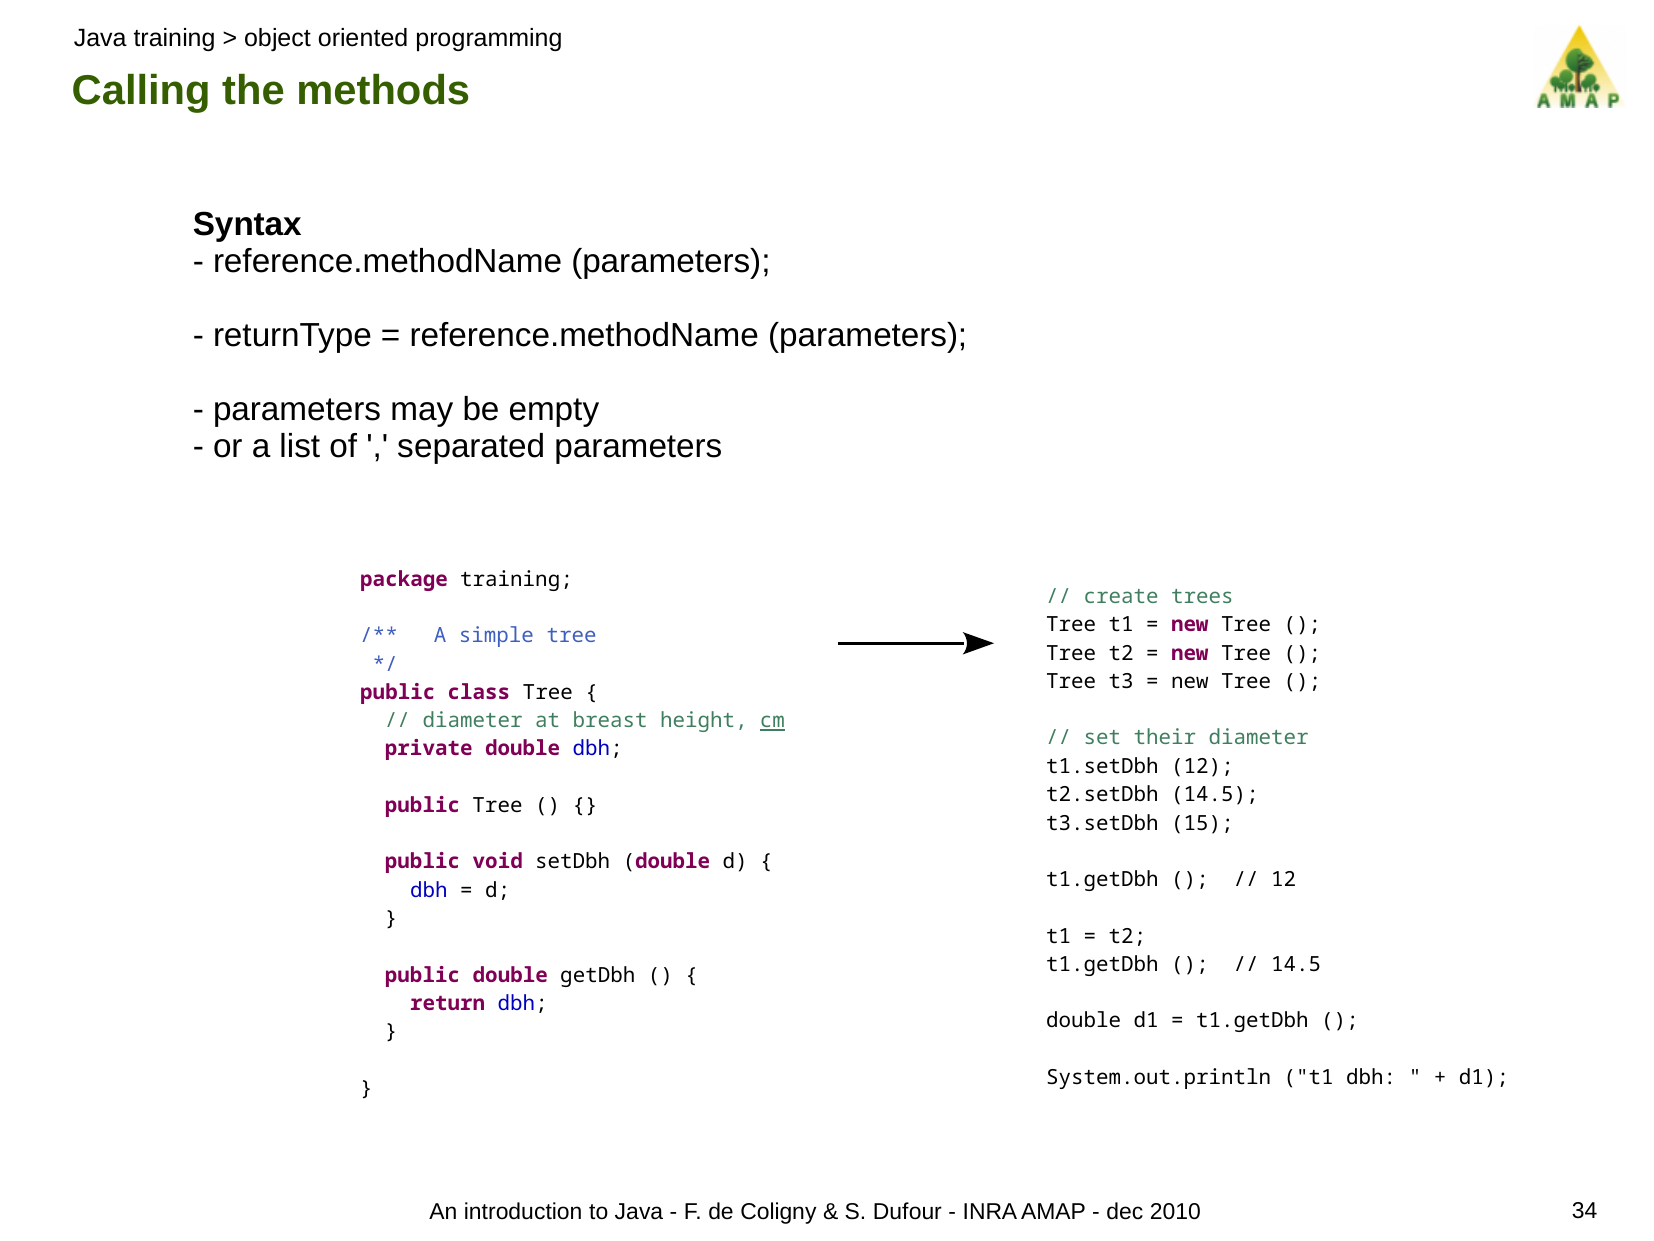

Java training > object oriented programming
Calling the methods
Syntax
- reference.methodName (parameters);
- returnType = reference.methodName (parameters);
- parameters may be empty
- or a list of ',' separated parameters
package training;
/**	A simple tree
 */
public class Tree {
 // diameter at breast height, cm
 private double dbh;
 public Tree () {}
 public void setDbh (double d) {
 dbh = d;
 }
 public double getDbh () {
 return dbh;
 }
}
// create trees
Tree t1 = new Tree ();
Tree t2 = new Tree ();
Tree t3 = new Tree ();
// set their diameter
t1.setDbh (12);
t2.setDbh (14.5);
t3.setDbh (15);
t1.getDbh (); // 12
t1 = t2;
t1.getDbh (); // 14.5
double d1 = t1.getDbh ();
System.out.println ("t1 dbh: " + d1);
34